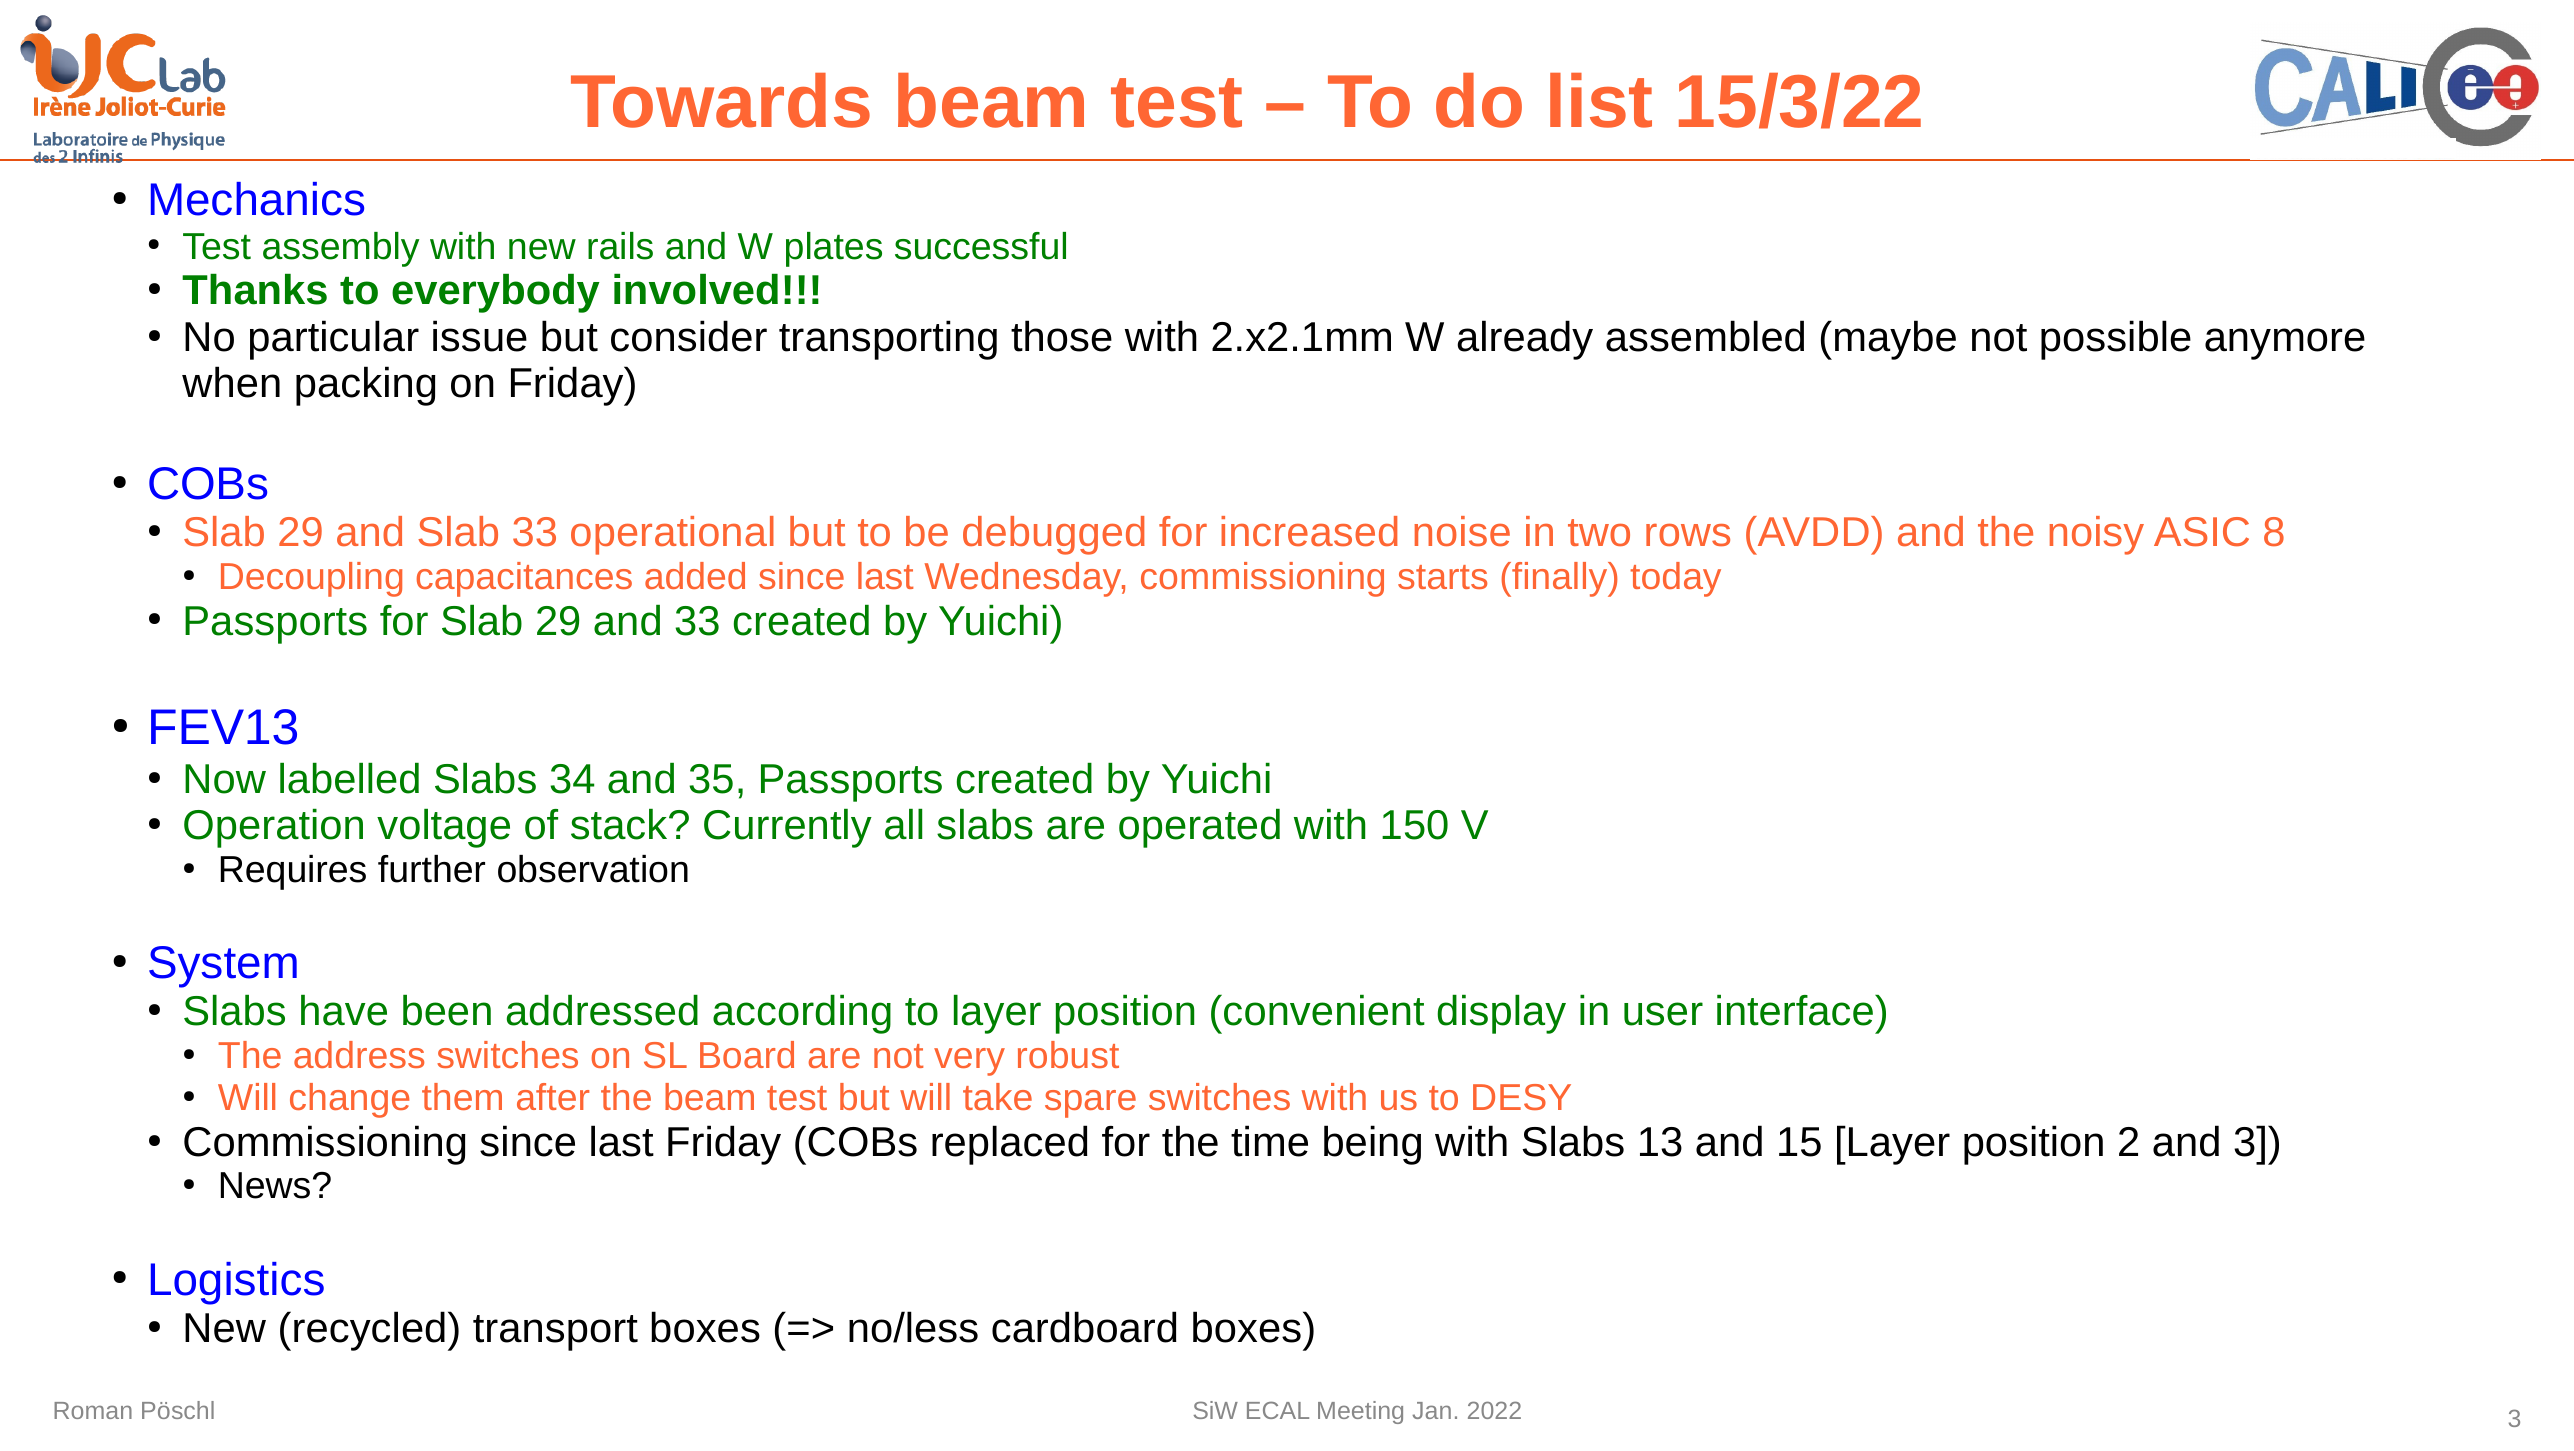

# Towards beam test – To do list 15/3/22
Mechanics
Test assembly with new rails and W plates successful
Thanks to everybody involved!!!
No particular issue but consider transporting those with 2.x2.1mm W already assembled (maybe not possible anymore
when packing on Friday)
COBs
Slab 29 and Slab 33 operational but to be debugged for increased noise in two rows (AVDD) and the noisy ASIC 8
Decoupling capacitances added since last Wednesday, commissioning starts (finally) today
Passports for Slab 29 and 33 created by Yuichi)
FEV13
Now labelled Slabs 34 and 35, Passports created by Yuichi
Operation voltage of stack? Currently all slabs are operated with 150 V
Requires further observation
System
Slabs have been addressed according to layer position (convenient display in user interface)
The address switches on SL Board are not very robust
Will change them after the beam test but will take spare switches with us to DESY
Commissioning since last Friday (COBs replaced for the time being with Slabs 13 and 15 [Layer position 2 and 3])
News?
Logistics
New (recycled) transport boxes (=> no/less cardboard boxes)